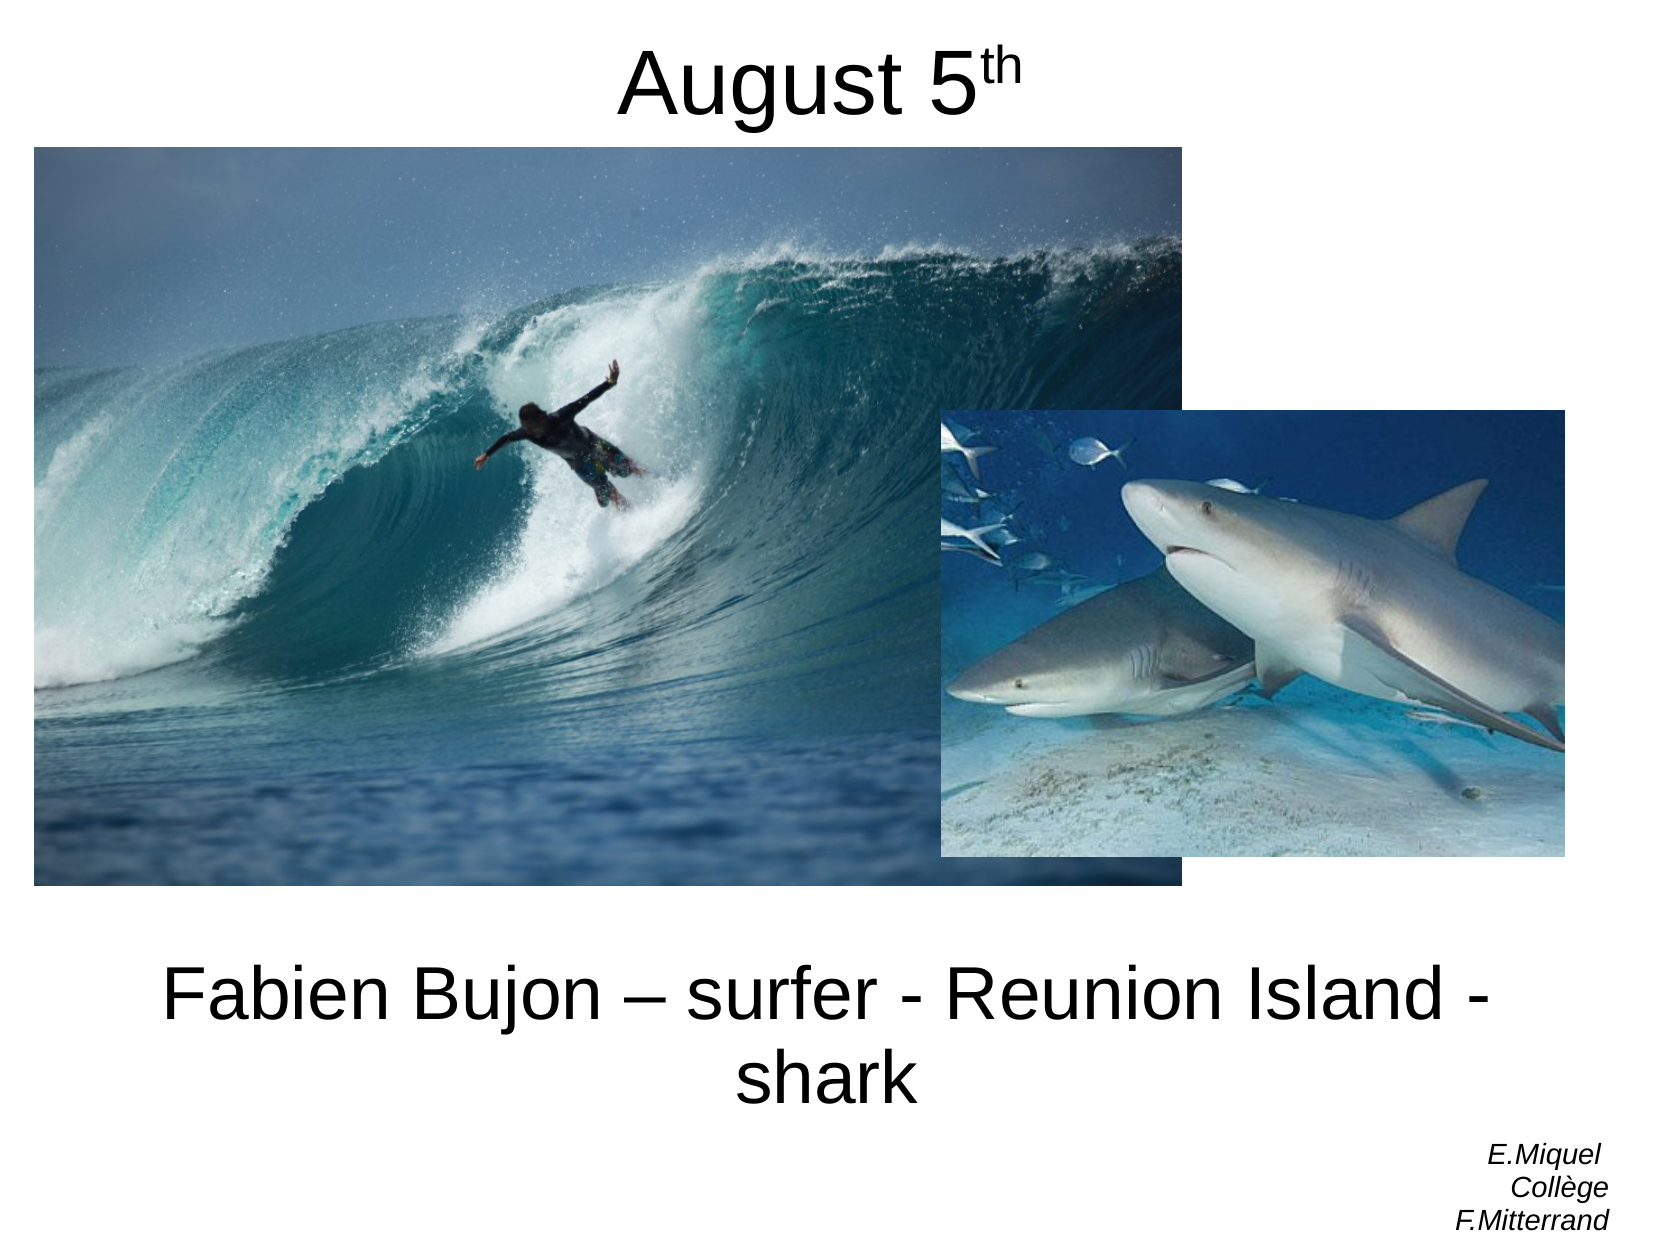

# August 5th
Fabien Bujon – surfer - Reunion Island - shark
E.Miquel
Collège F.Mitterrand